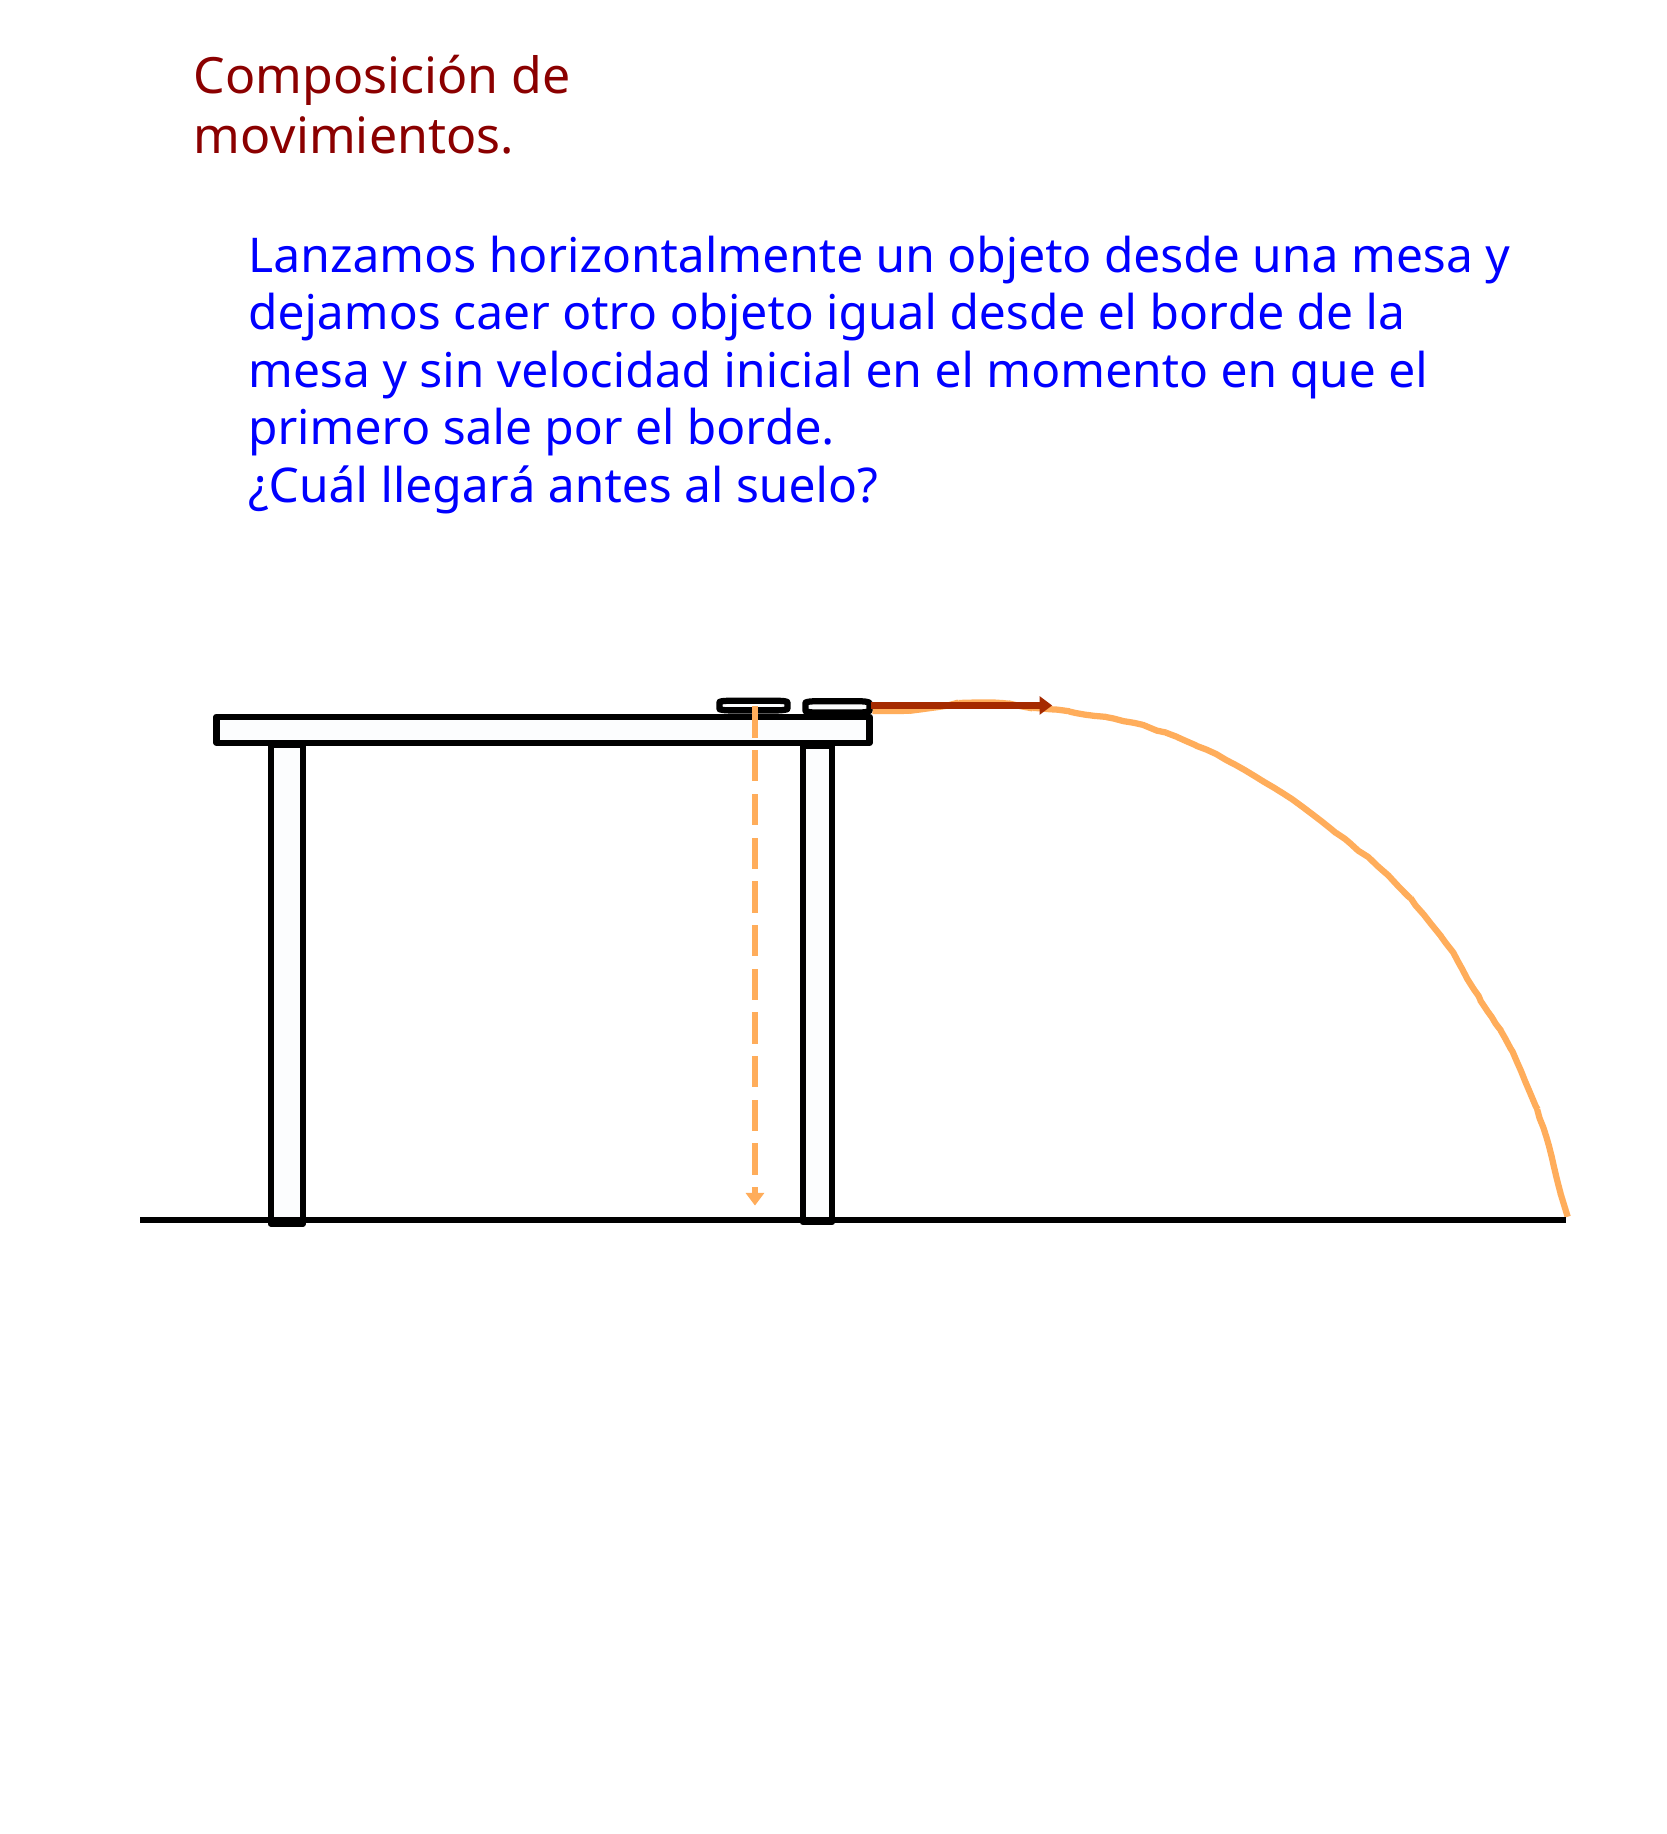

Composición de movimientos.
Lanzamos horizontalmente un objeto desde una mesa y dejamos caer otro objeto igual desde el borde de la mesa y sin velocidad inicial en el momento en que el primero sale por el borde.
¿Cuál llegará antes al suelo?